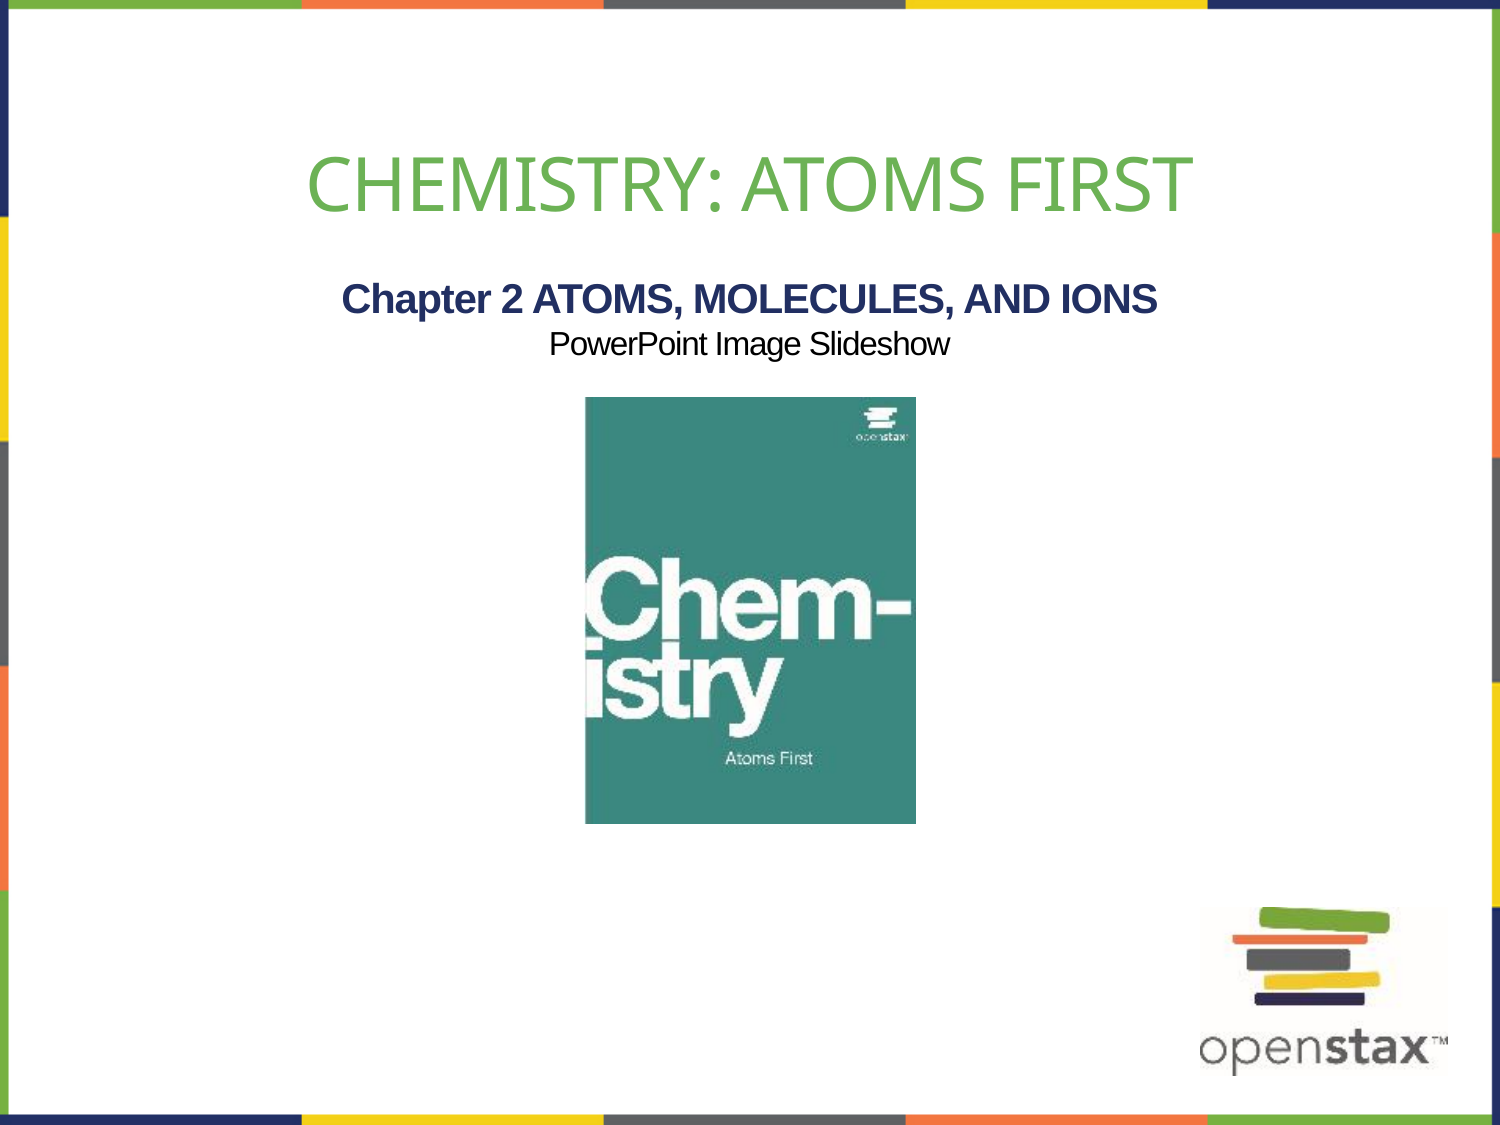

CHEMISTRY: Atoms First
Chapter 2 ATOMS, MOLECULES, AND IONS
PowerPoint Image Slideshow